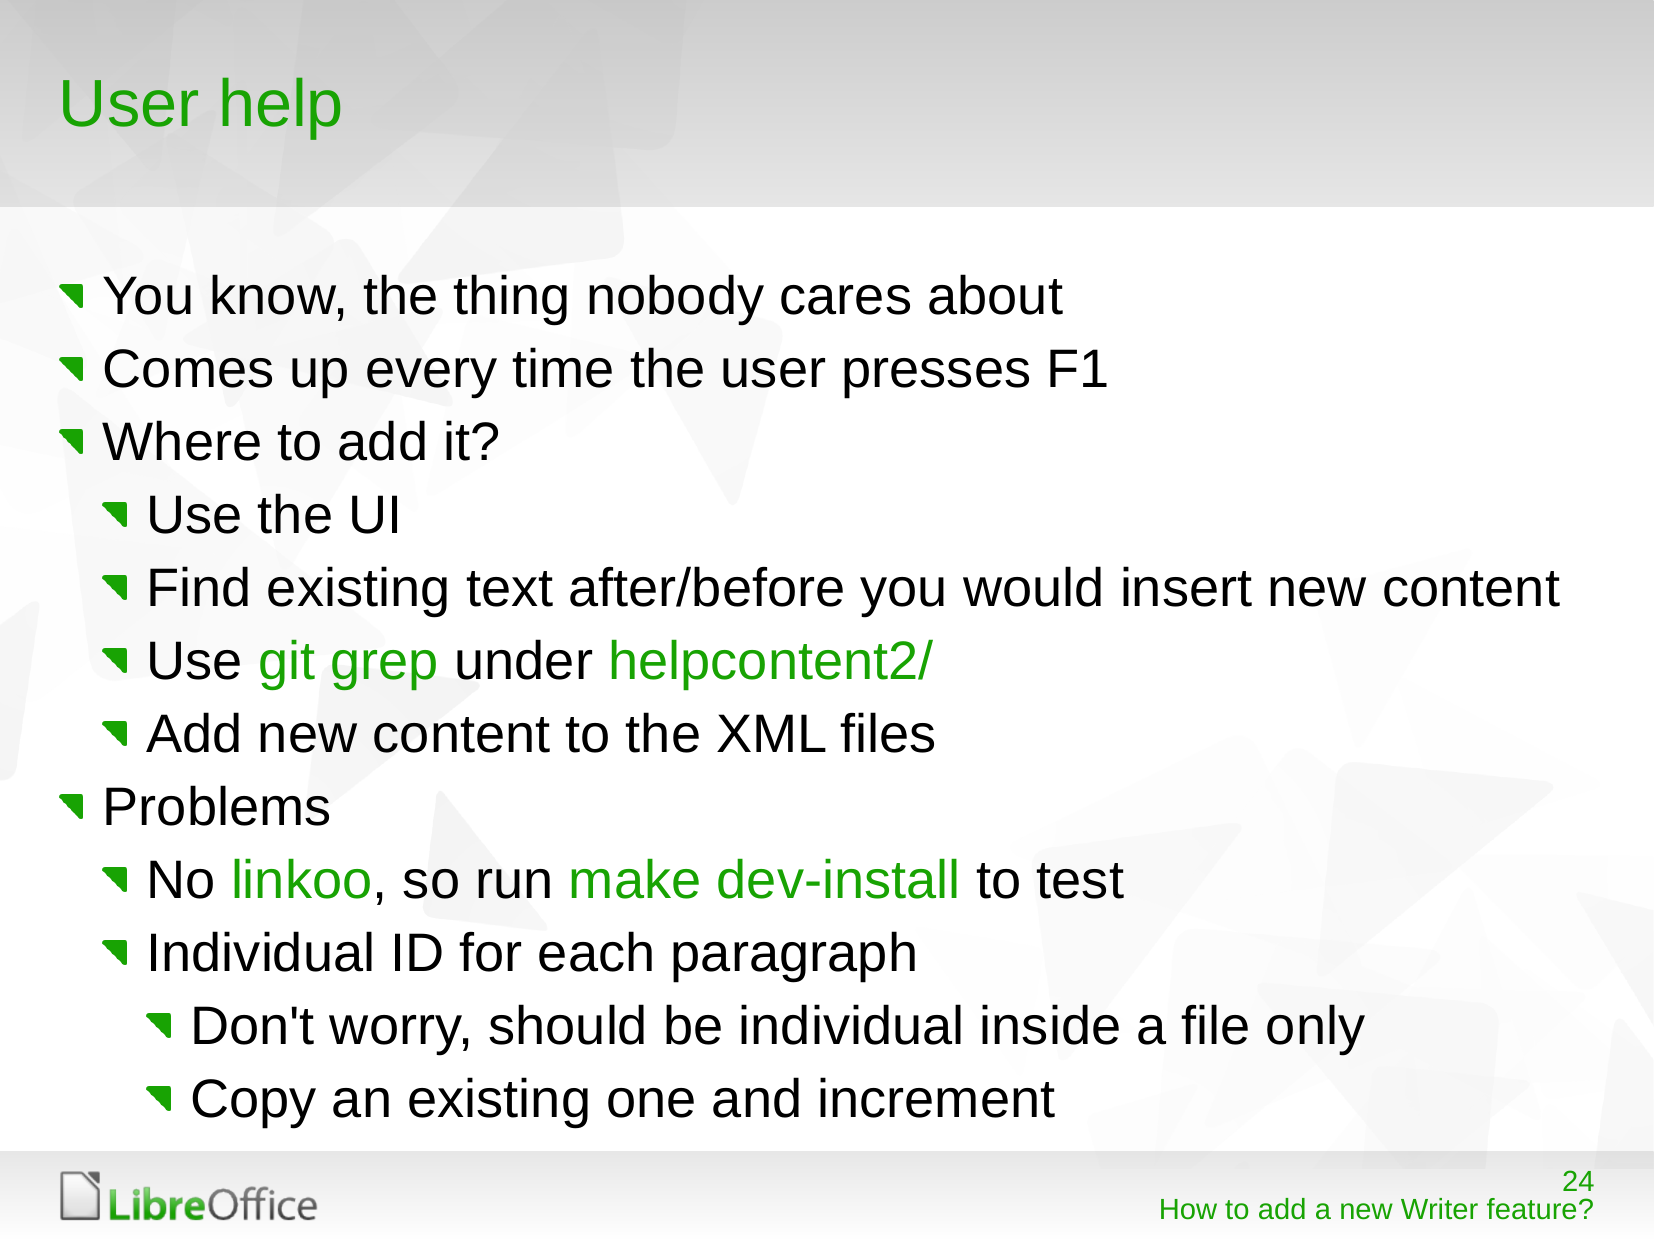

# User help
You know, the thing nobody cares about
Comes up every time the user presses F1
Where to add it?
Use the UI
Find existing text after/before you would insert new content
Use git grep under helpcontent2/
Add new content to the XML files
Problems
No linkoo, so run make dev-install to test
Individual ID for each paragraph
Don't worry, should be individual inside a file only
Copy an existing one and increment
24
How to add a new Writer feature?